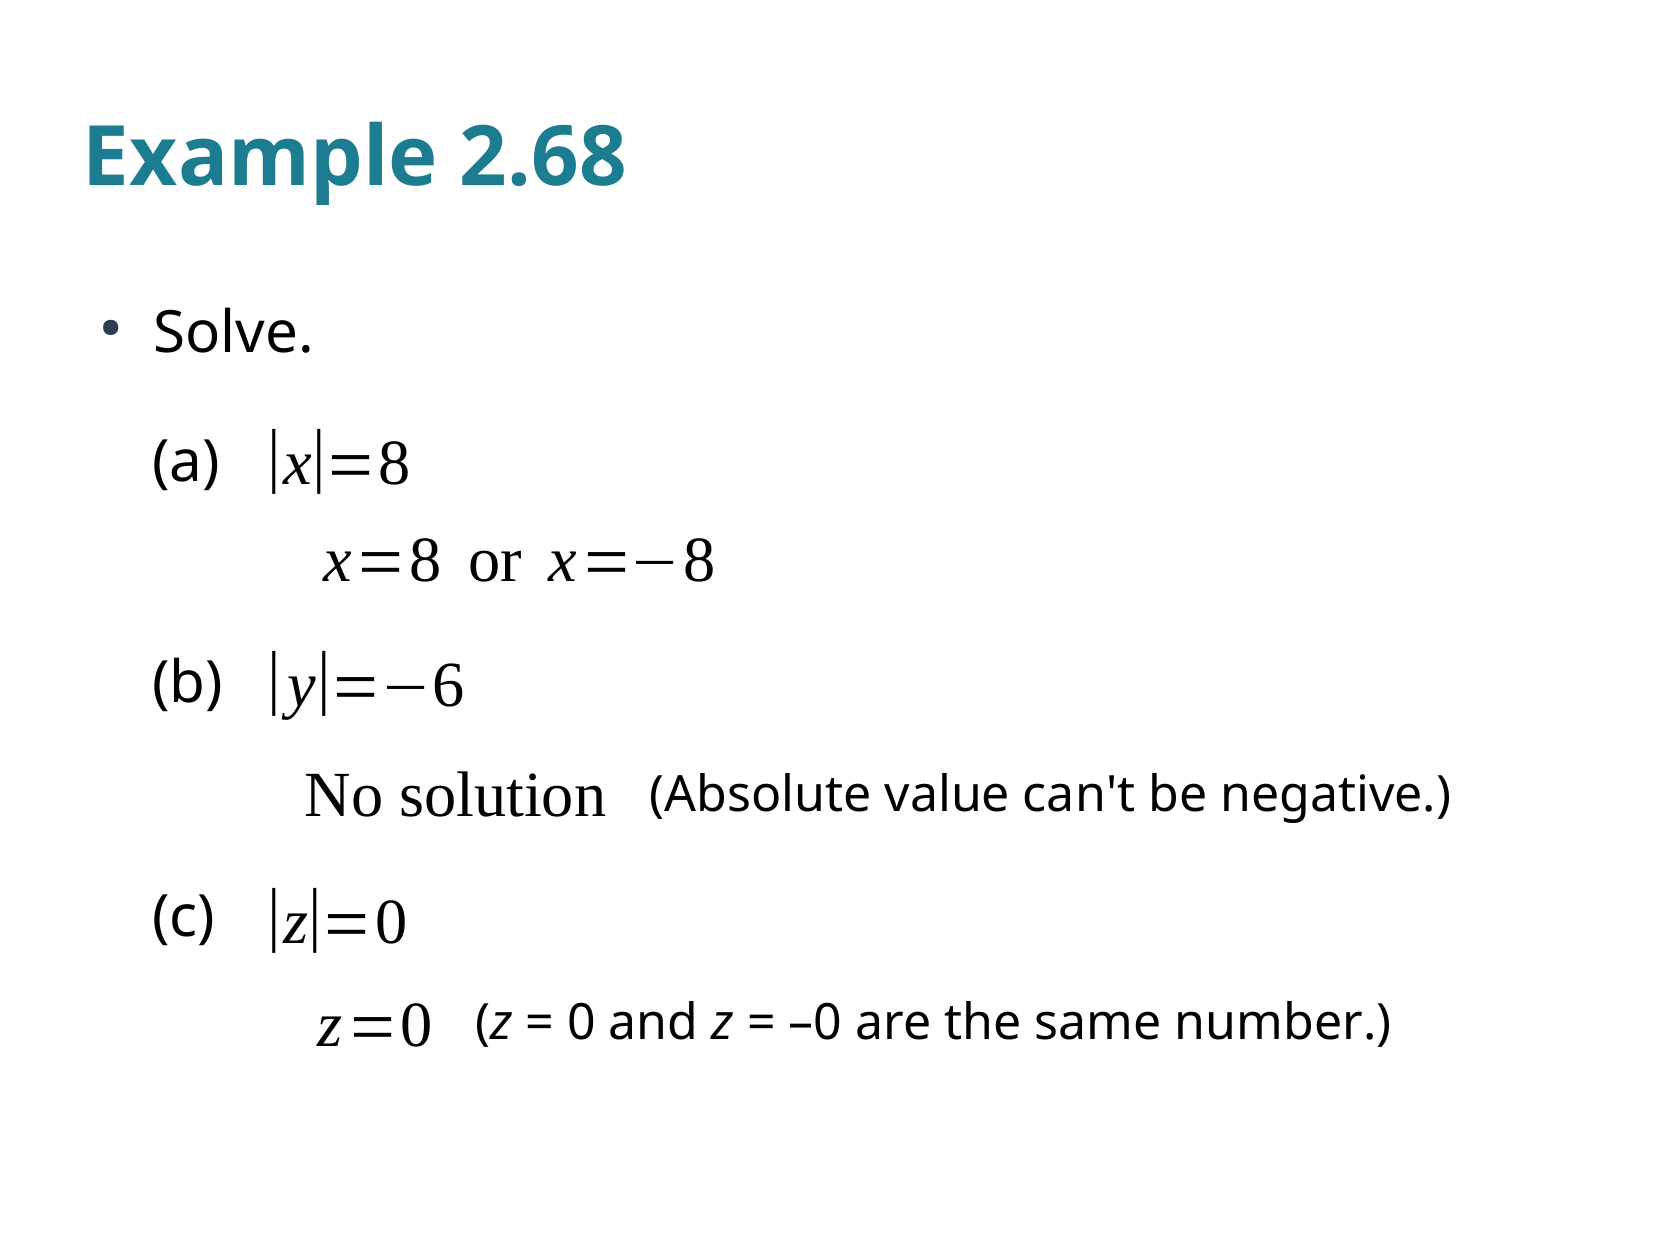

# Example 2.68
Solve.
(a)
(b)
(Absolute value can't be negative.)
(c)
(z = 0 and z = –0 are the same number.)